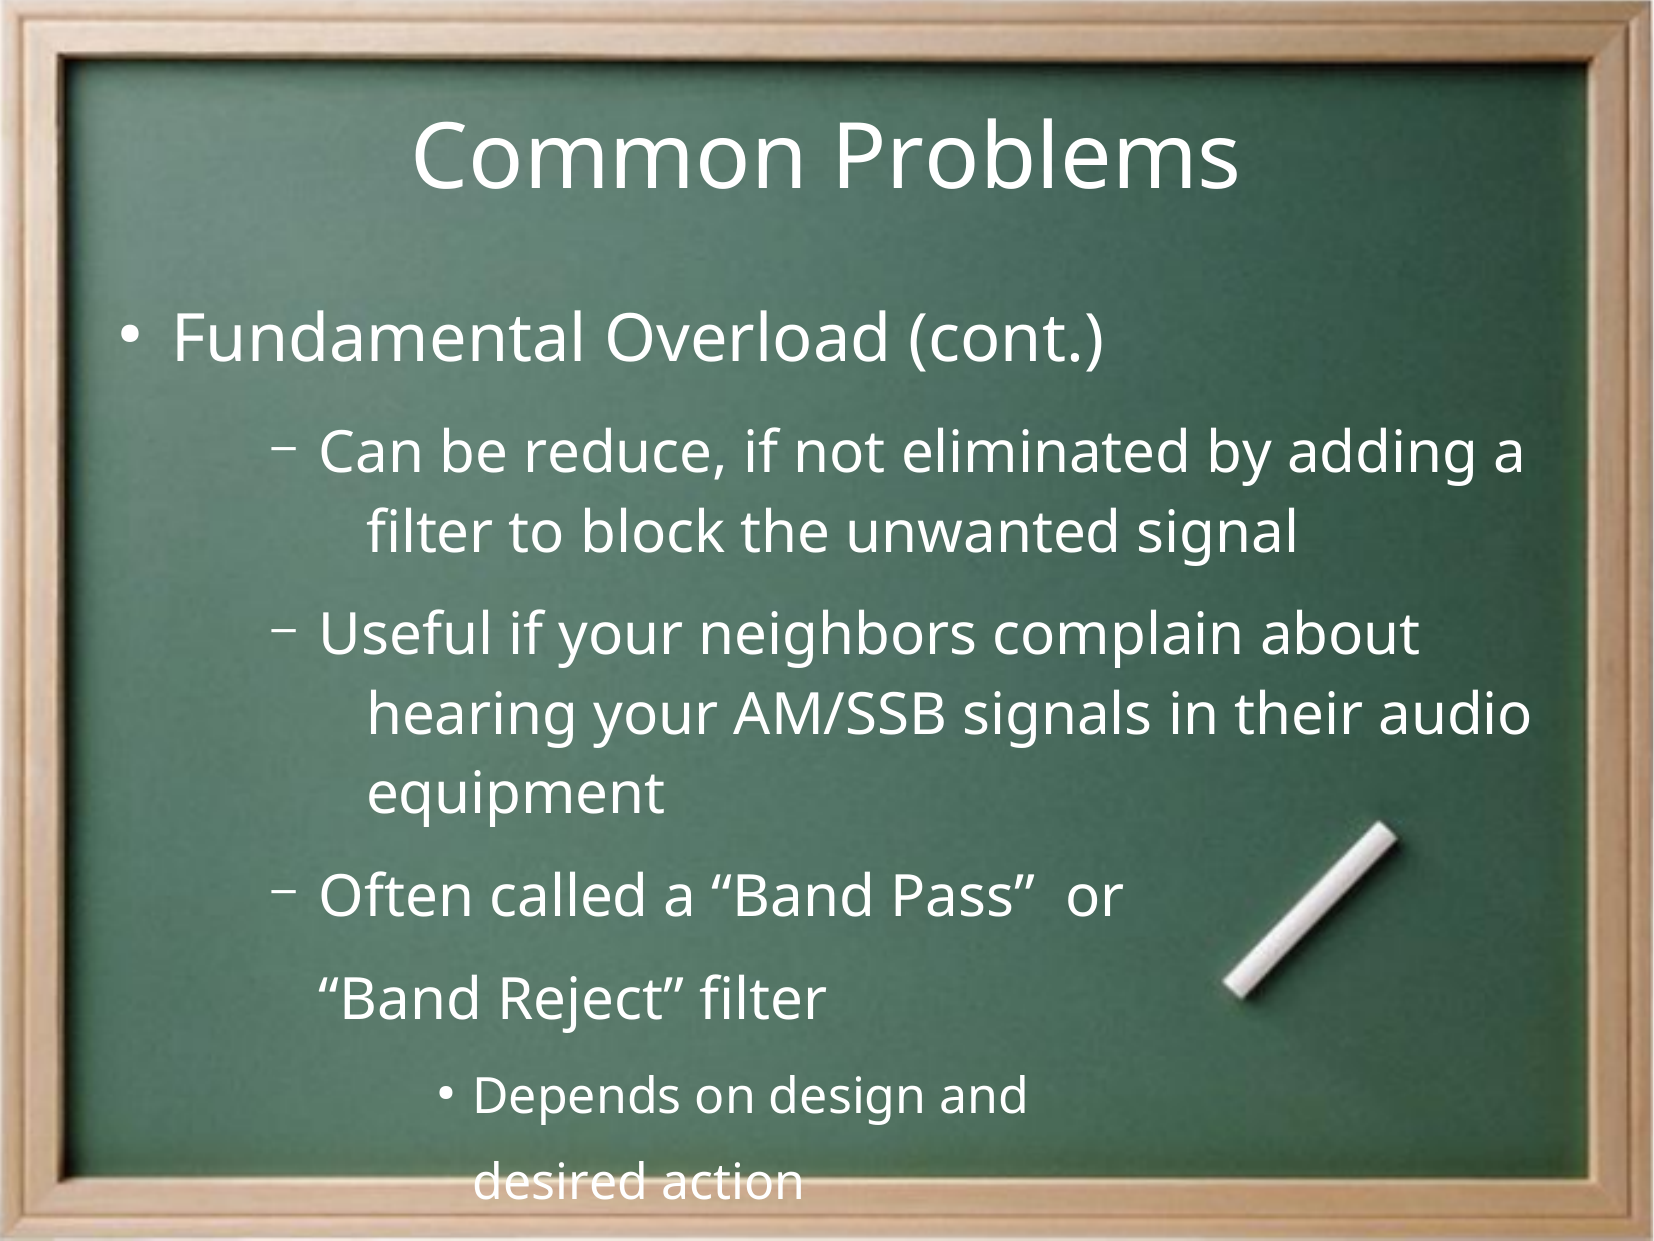

# Common Problems
Fundamental Overload (cont.)
Can be reduce, if not eliminated by adding a filter to block the unwanted signal
Useful if your neighbors complain about hearing your AM/SSB signals in their audio equipment
Often called a “Band Pass” or
“Band Reject” filter
Depends on design and
desired action